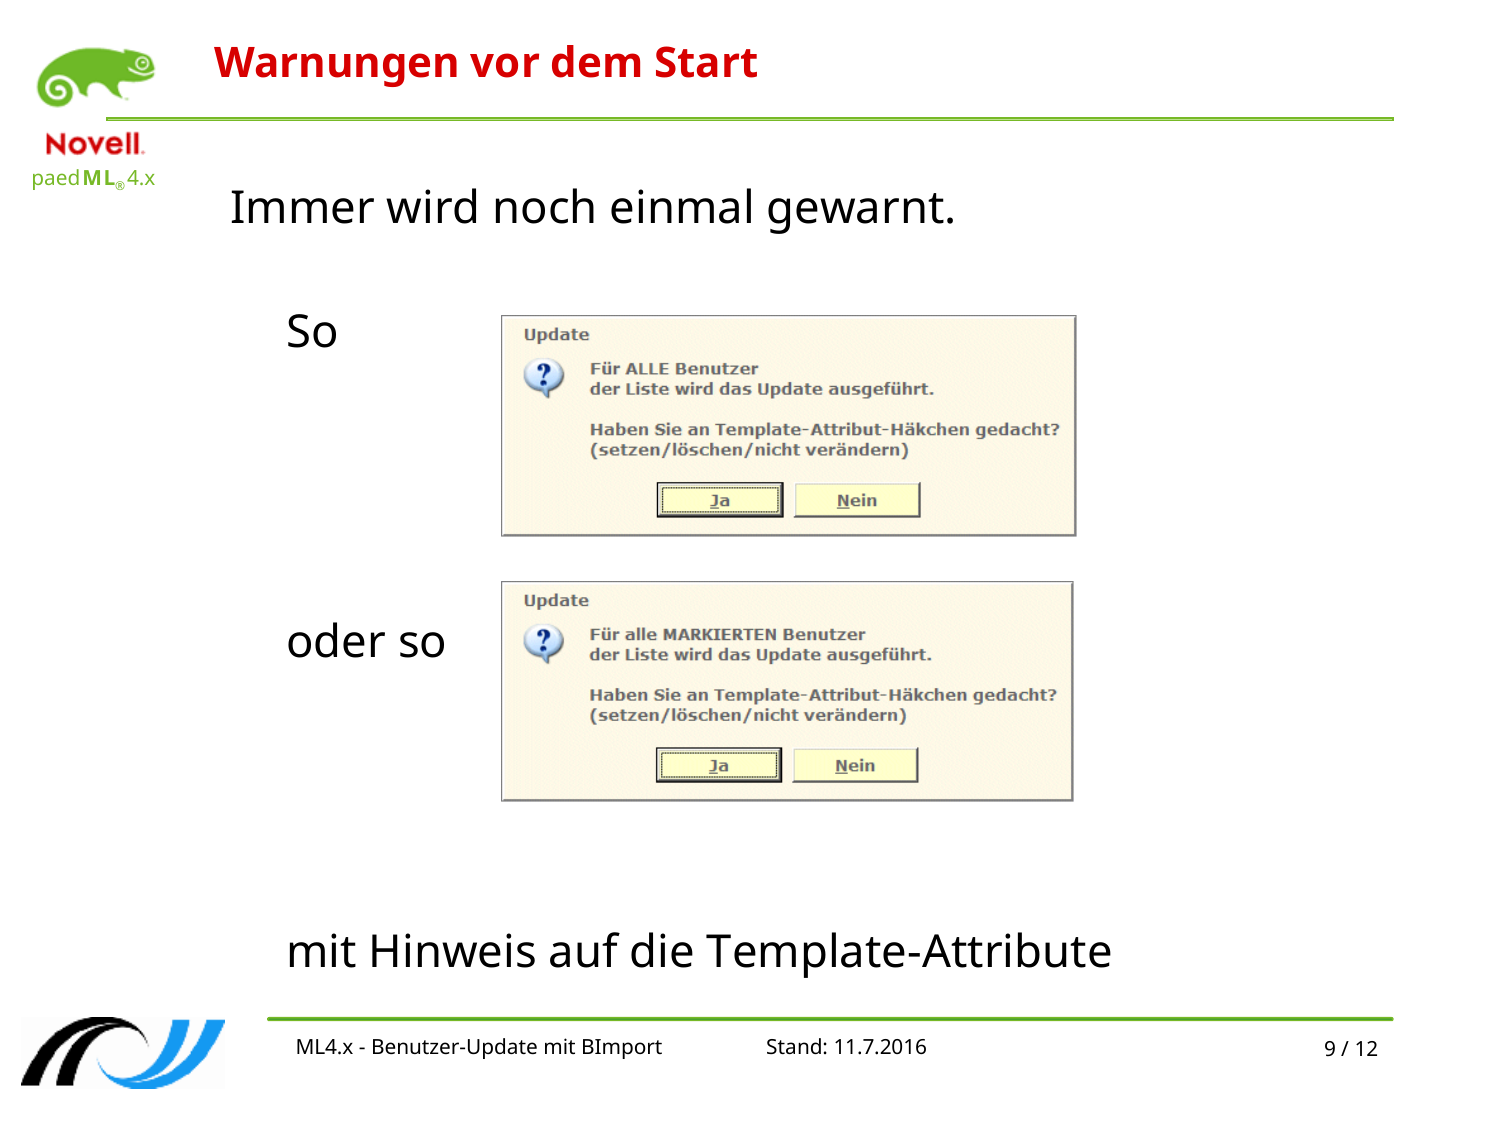

# Warnungen vor dem Start
Immer wird noch einmal gewarnt.
So
oder so
mit Hinweis auf die Template-Attribute
ML4.x - Benutzer-Update mit BImport
11.7.2016
9